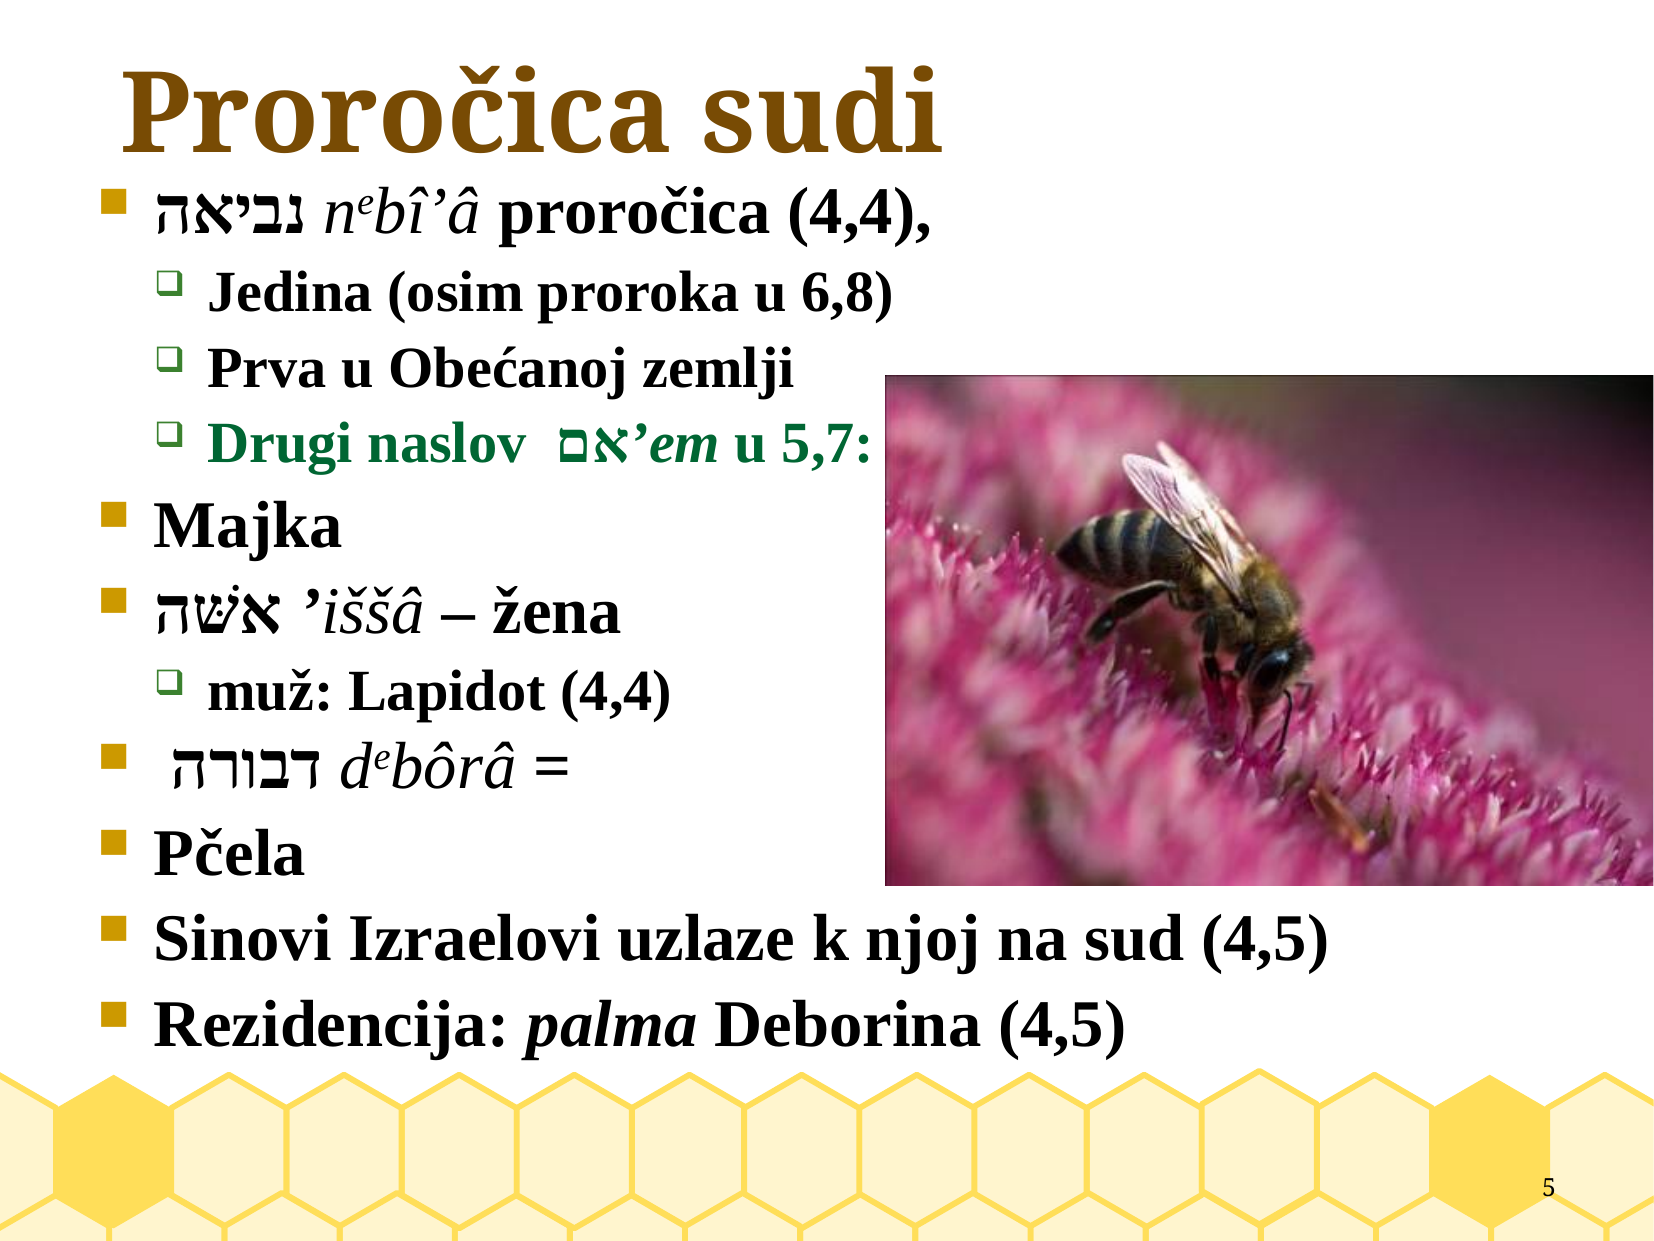

# Proročica sudi
נביאה nebî’â proročica (4,4),
Jedina (osim proroka u 6,8)
Prva u Obećanoj zemlji
Drugi naslov אם’em u 5,7:
Majka
אשּׁה ’iššâ – žena
muž: Lapidot (4,4)
 דבורה debôrâ =
Pčela
Sinovi Izraelovi uzlaze k njoj na sud (4,5)
Rezidencija: palma Deborina (4,5)